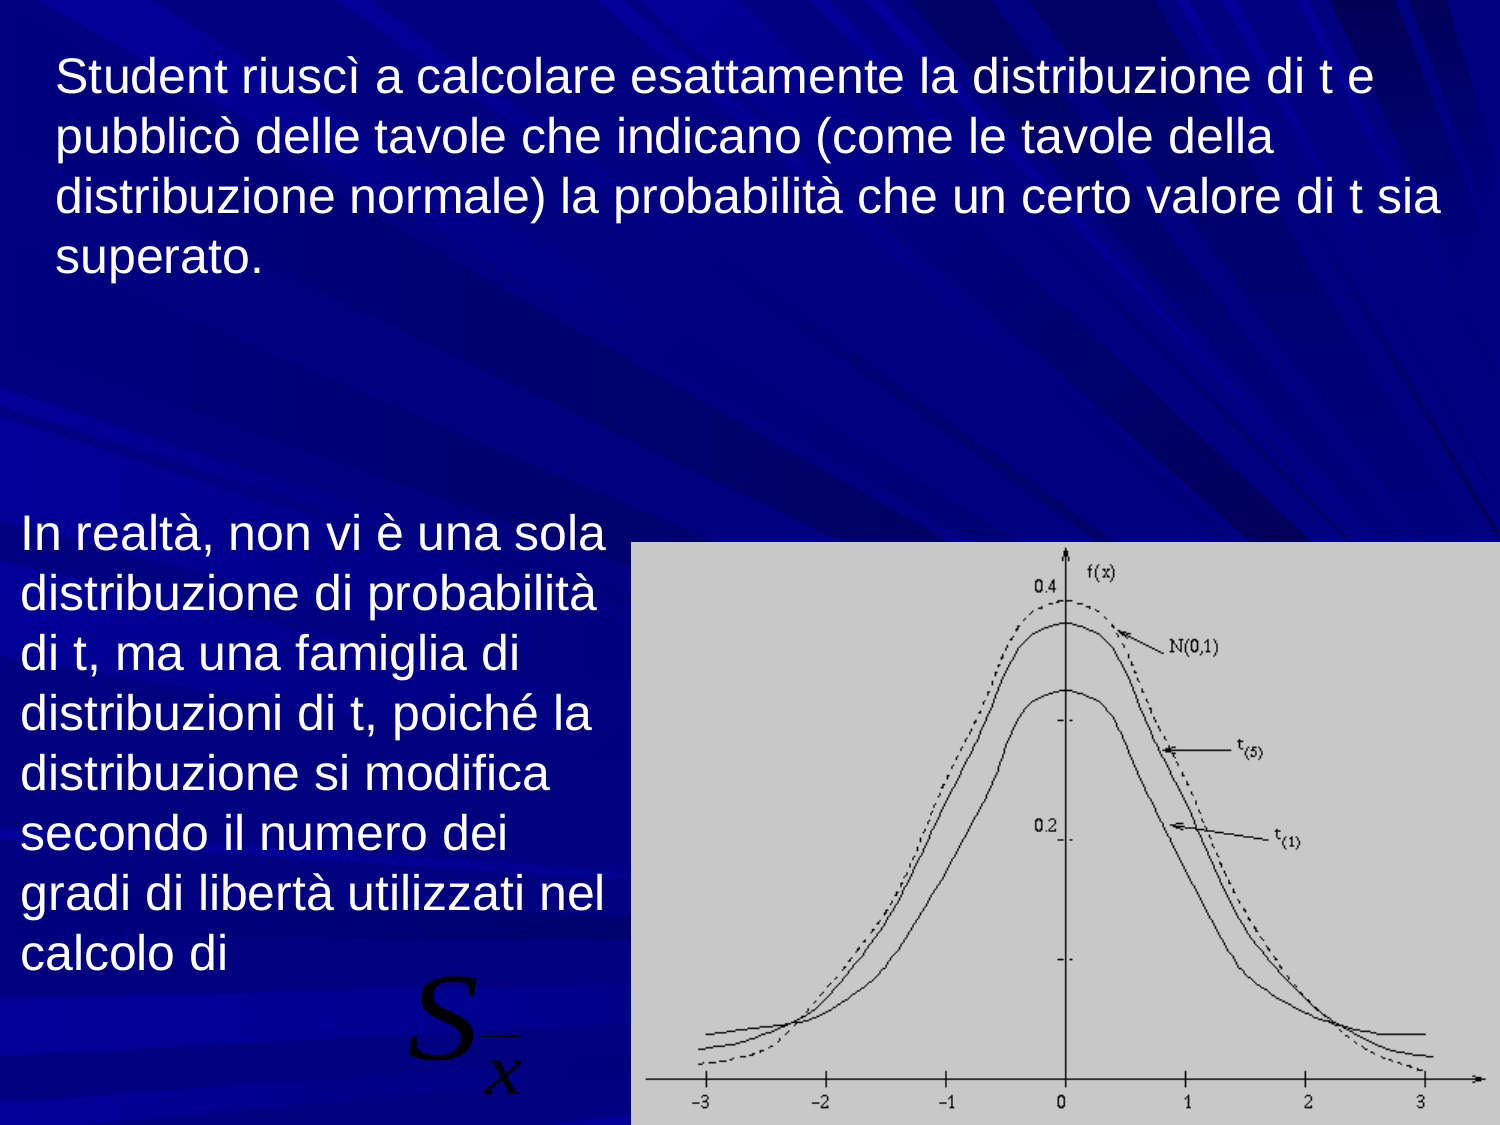

Student riuscì a calcolare esattamente la distribuzione di t e pubblicò delle tavole che indicano (come le tavole della distribuzione normale) la probabilità che un certo valore di t sia superato.
| |
| --- |
In realtà, non vi è una sola distribuzione di probabilità di t, ma una famiglia di distribuzioni di t, poiché la distribuzione si modifica secondo il numero dei gradi di libertà utilizzati nel calcolo di